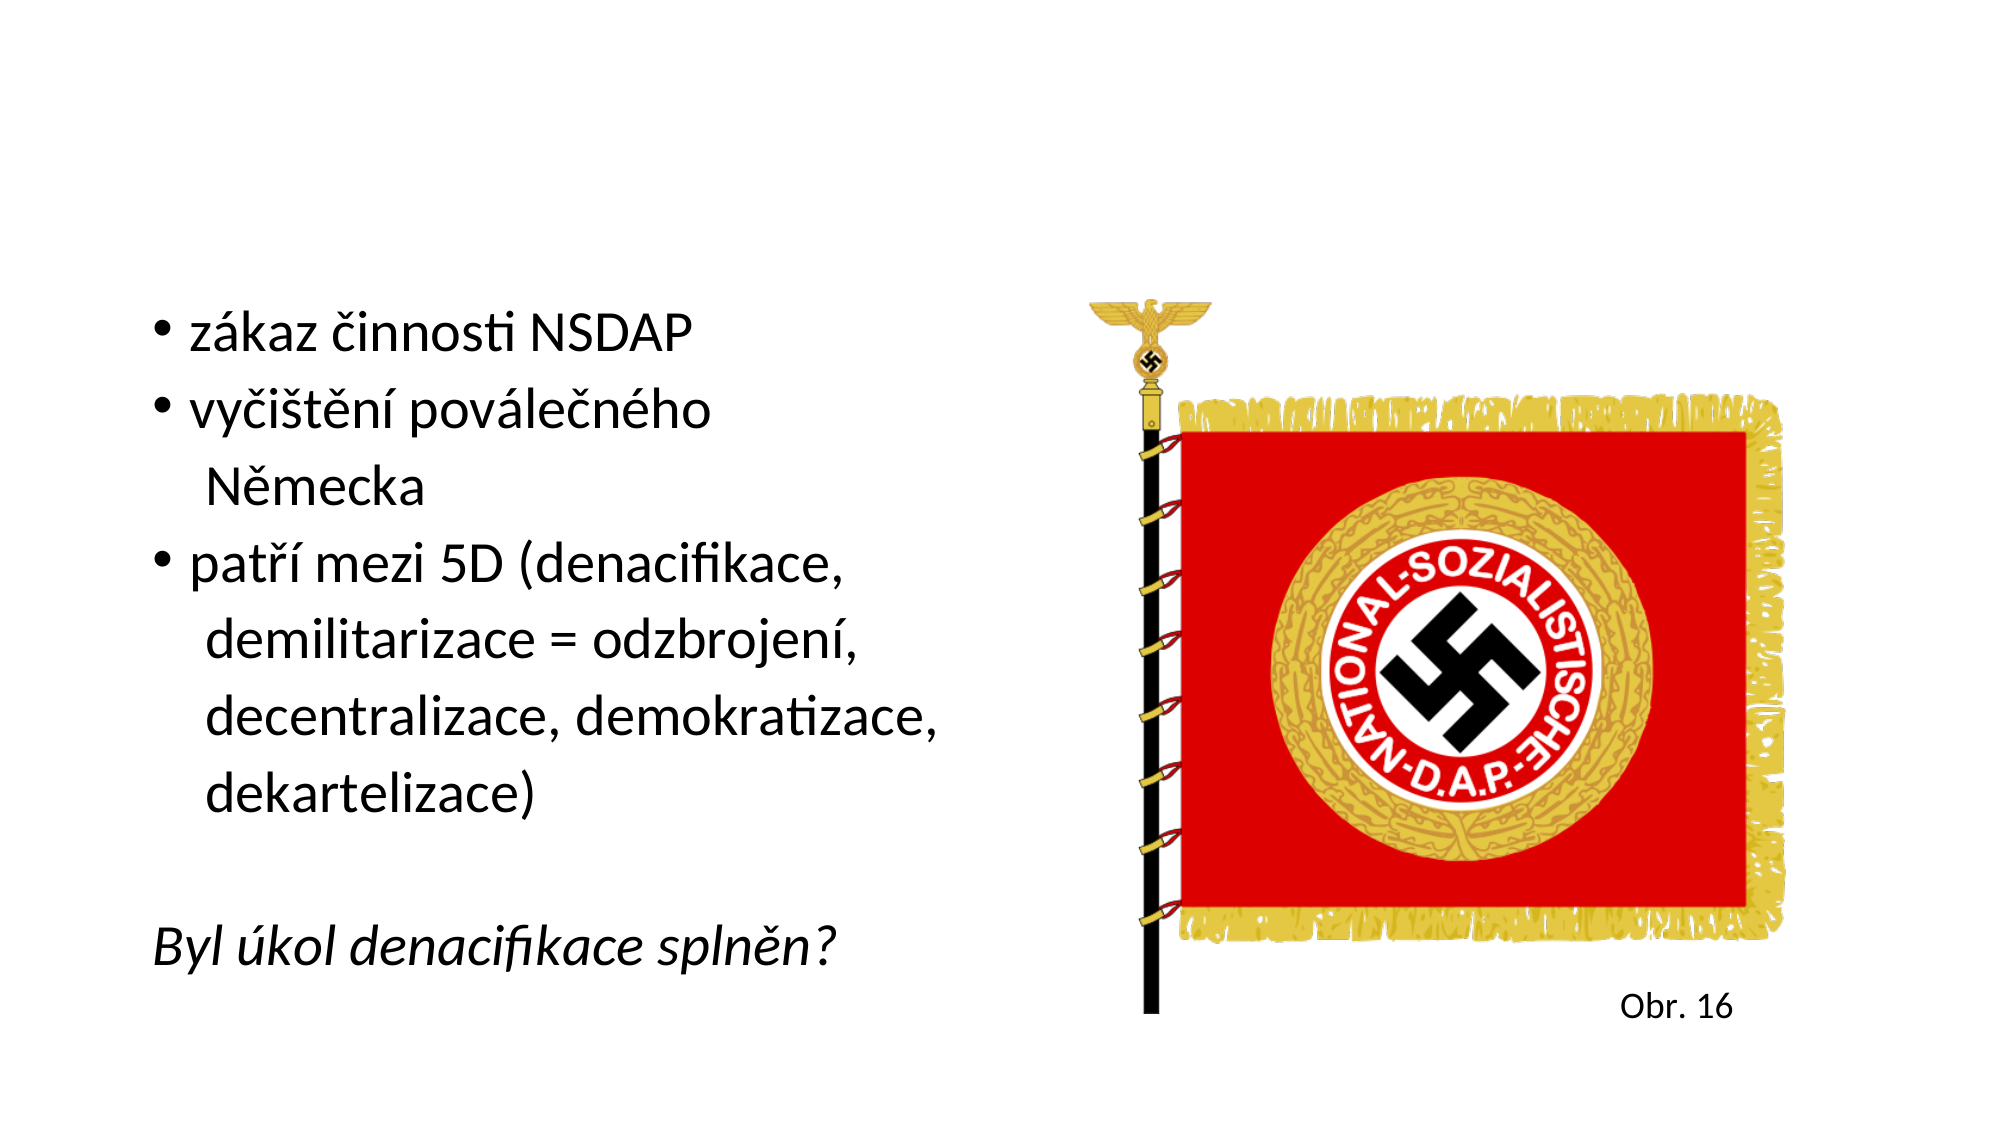

# zákaz činnosti NSDAP
vyčištění poválečného
 Německa
patří mezi 5D (denacifikace,
 demilitarizace = odzbrojení,
 decentralizace, demokratizace,
 dekartelizace)
Byl úkol denacifikace splněn?
Obr. 16